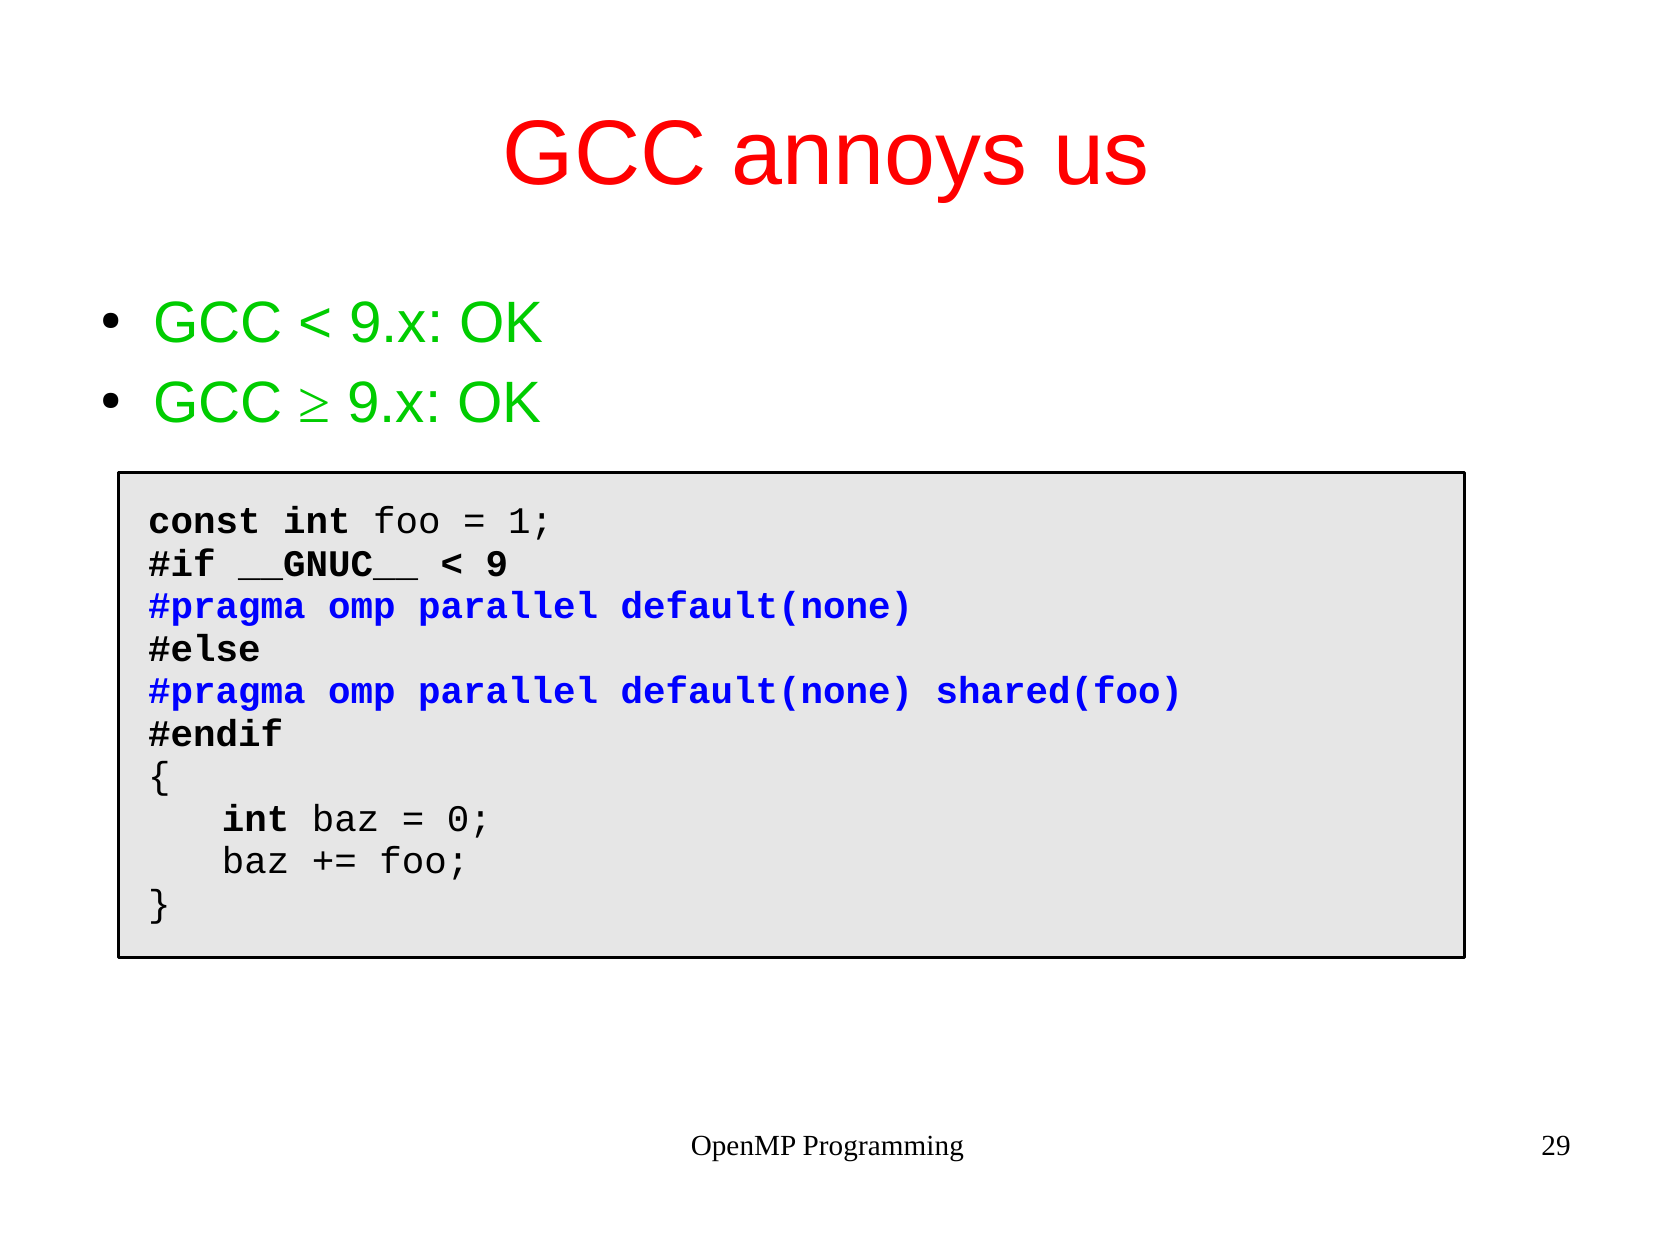

# GCC annoys us
GCC < 9.x: OK
GCC ≥ 9.x: OK
const int foo = 1;
#if __GNUC__ < 9
#pragma omp parallel default(none)
#else
#pragma omp parallel default(none) shared(foo)
#endif
{
	int baz = 0;
	baz += foo;
}
OpenMP Programming
29